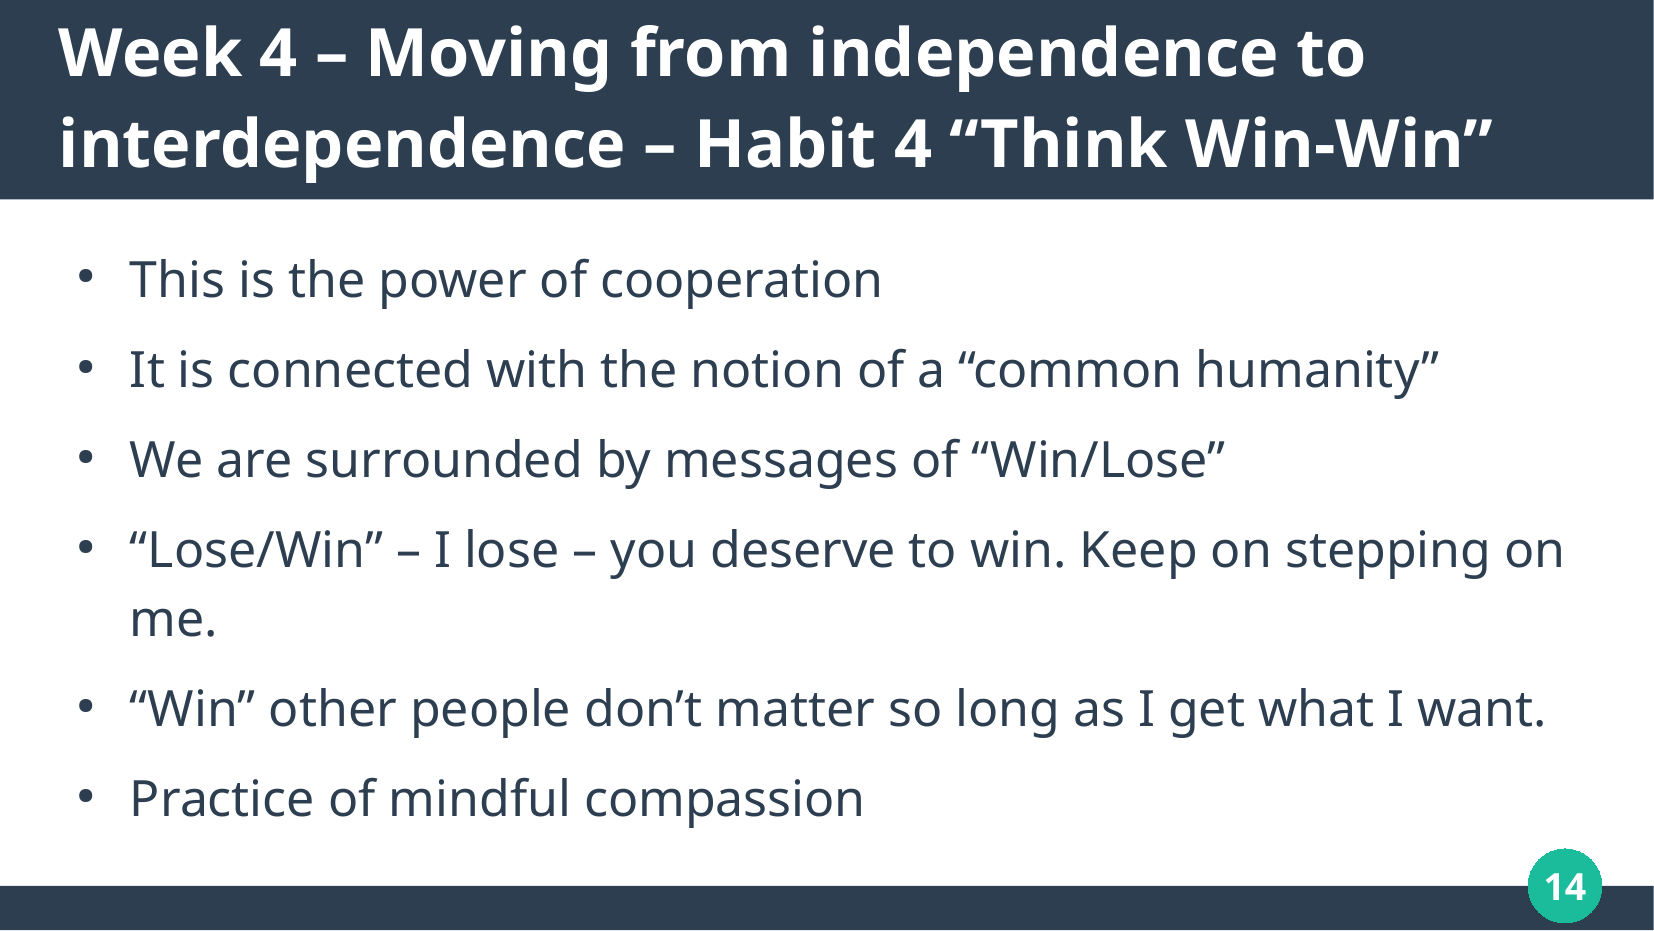

# Week 4 – Moving from independence to interdependence – Habit 4 “Think Win-Win”
This is the power of cooperation
It is connected with the notion of a “common humanity”
We are surrounded by messages of “Win/Lose”
“Lose/Win” – I lose – you deserve to win. Keep on stepping on me.
“Win” other people don’t matter so long as I get what I want.
Practice of mindful compassion
14